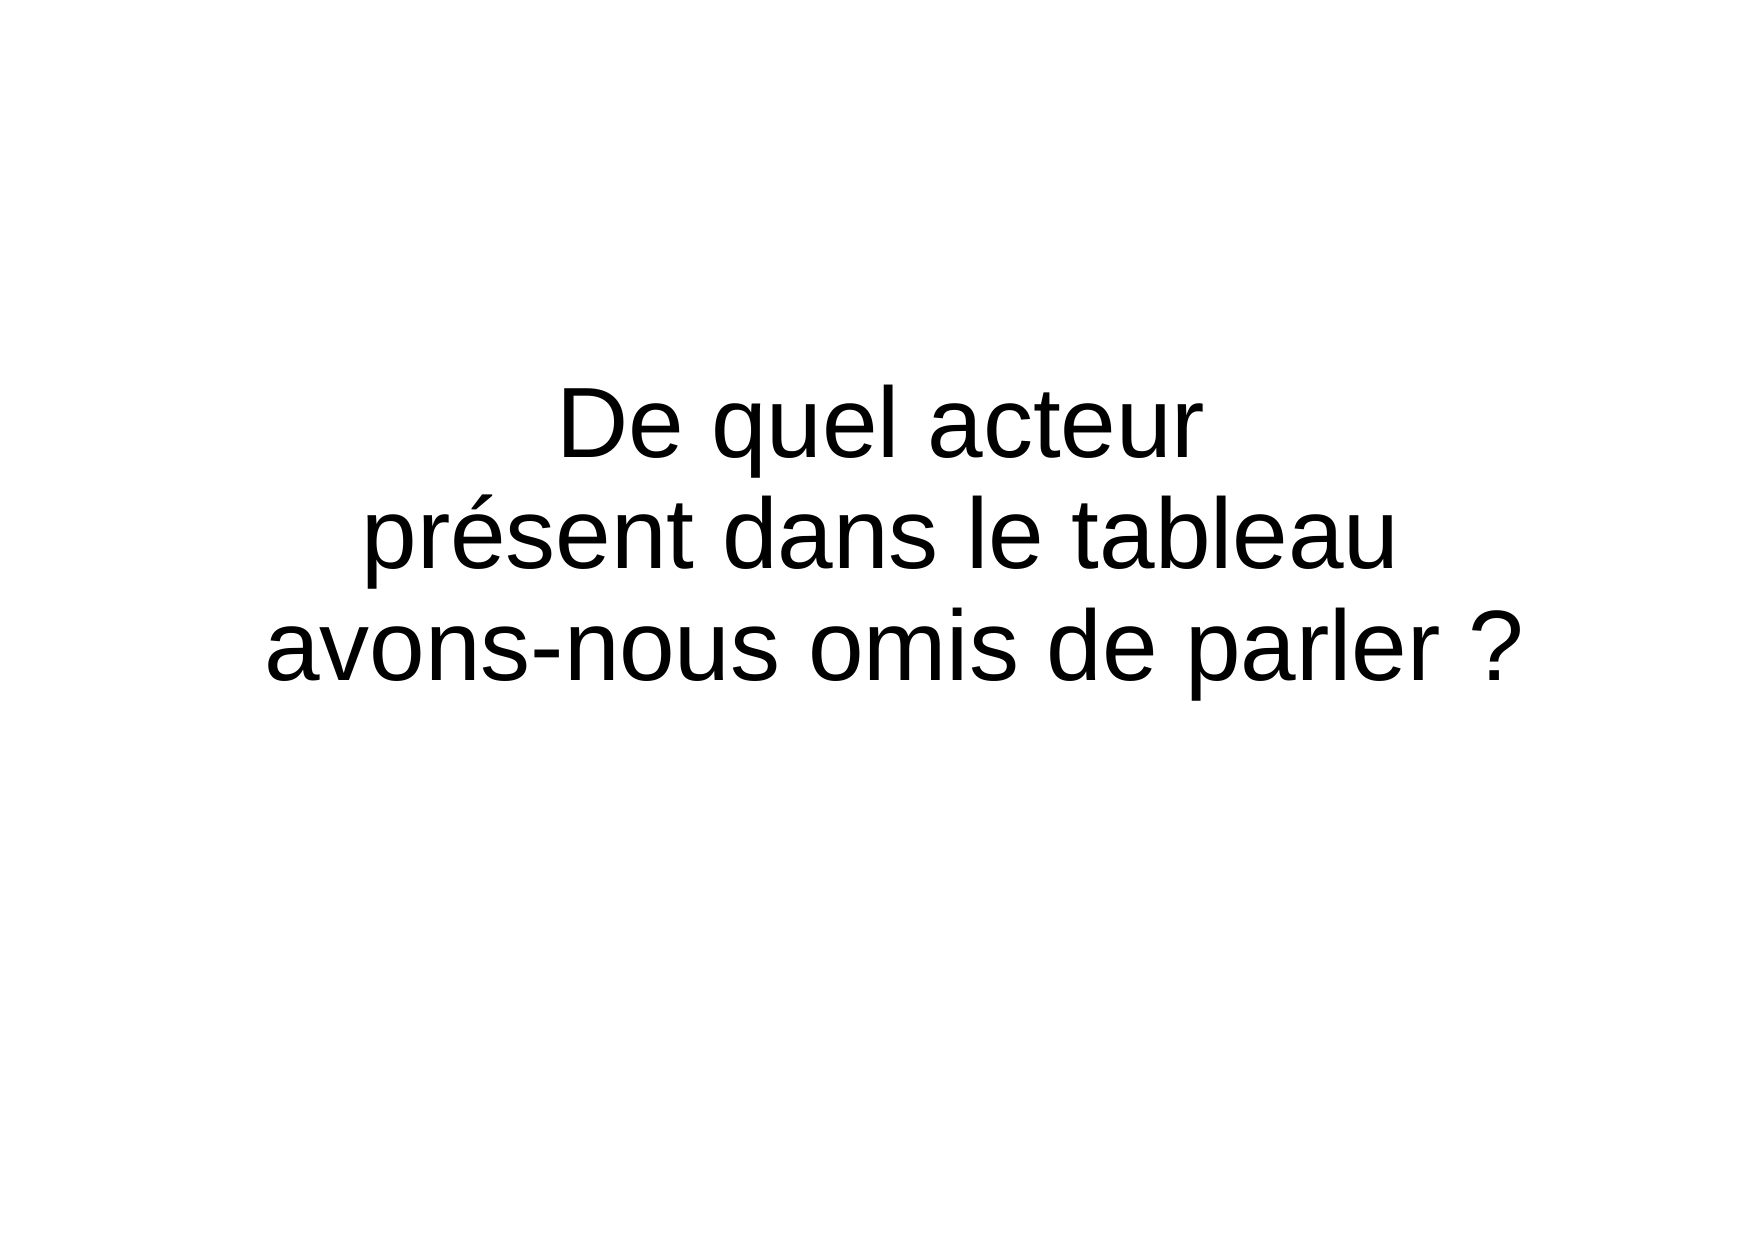

De quel acteur
présent dans le tableau
avons-nous omis de parler ?